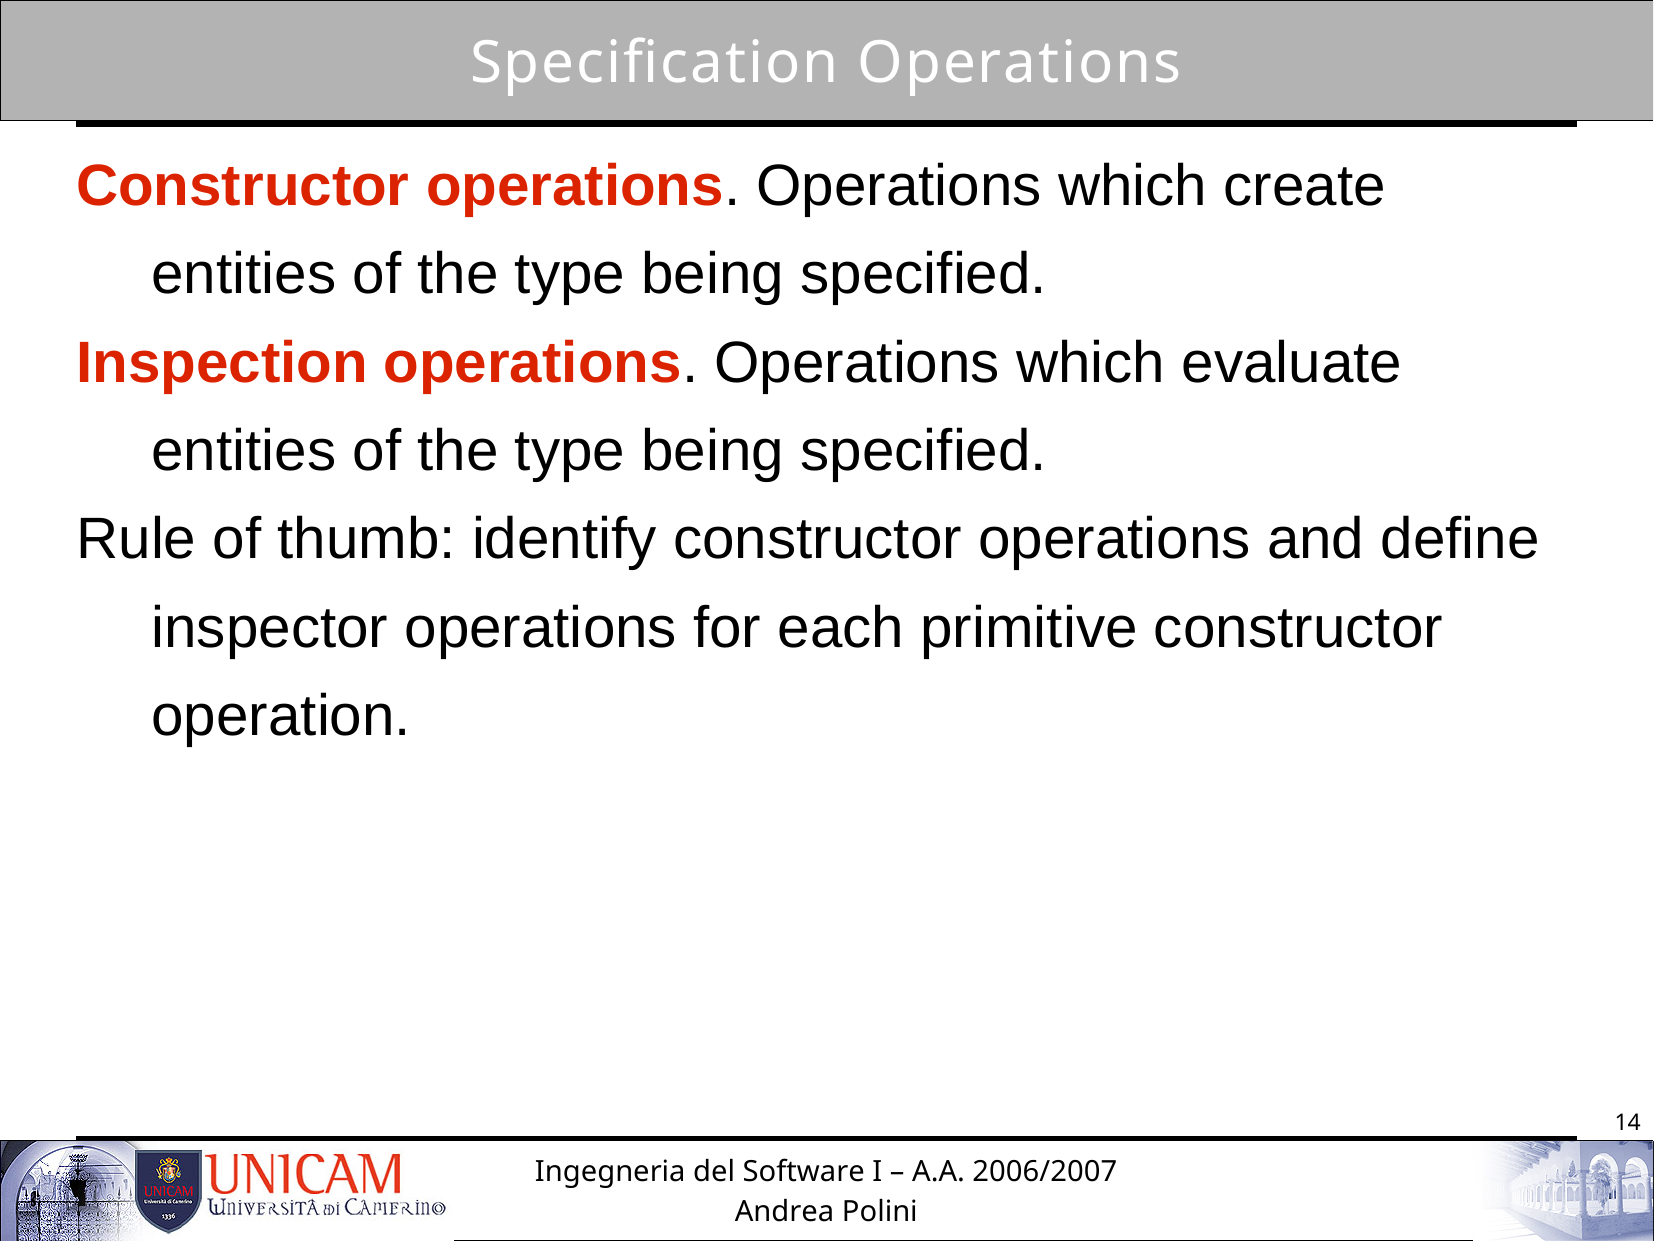

# Specification Operations
Constructor operations. Operations which create entities of the type being specified.
Inspection operations. Operations which evaluate entities of the type being specified.
Rule of thumb: identify constructor operations and define inspector operations for each primitive constructor operation.
14